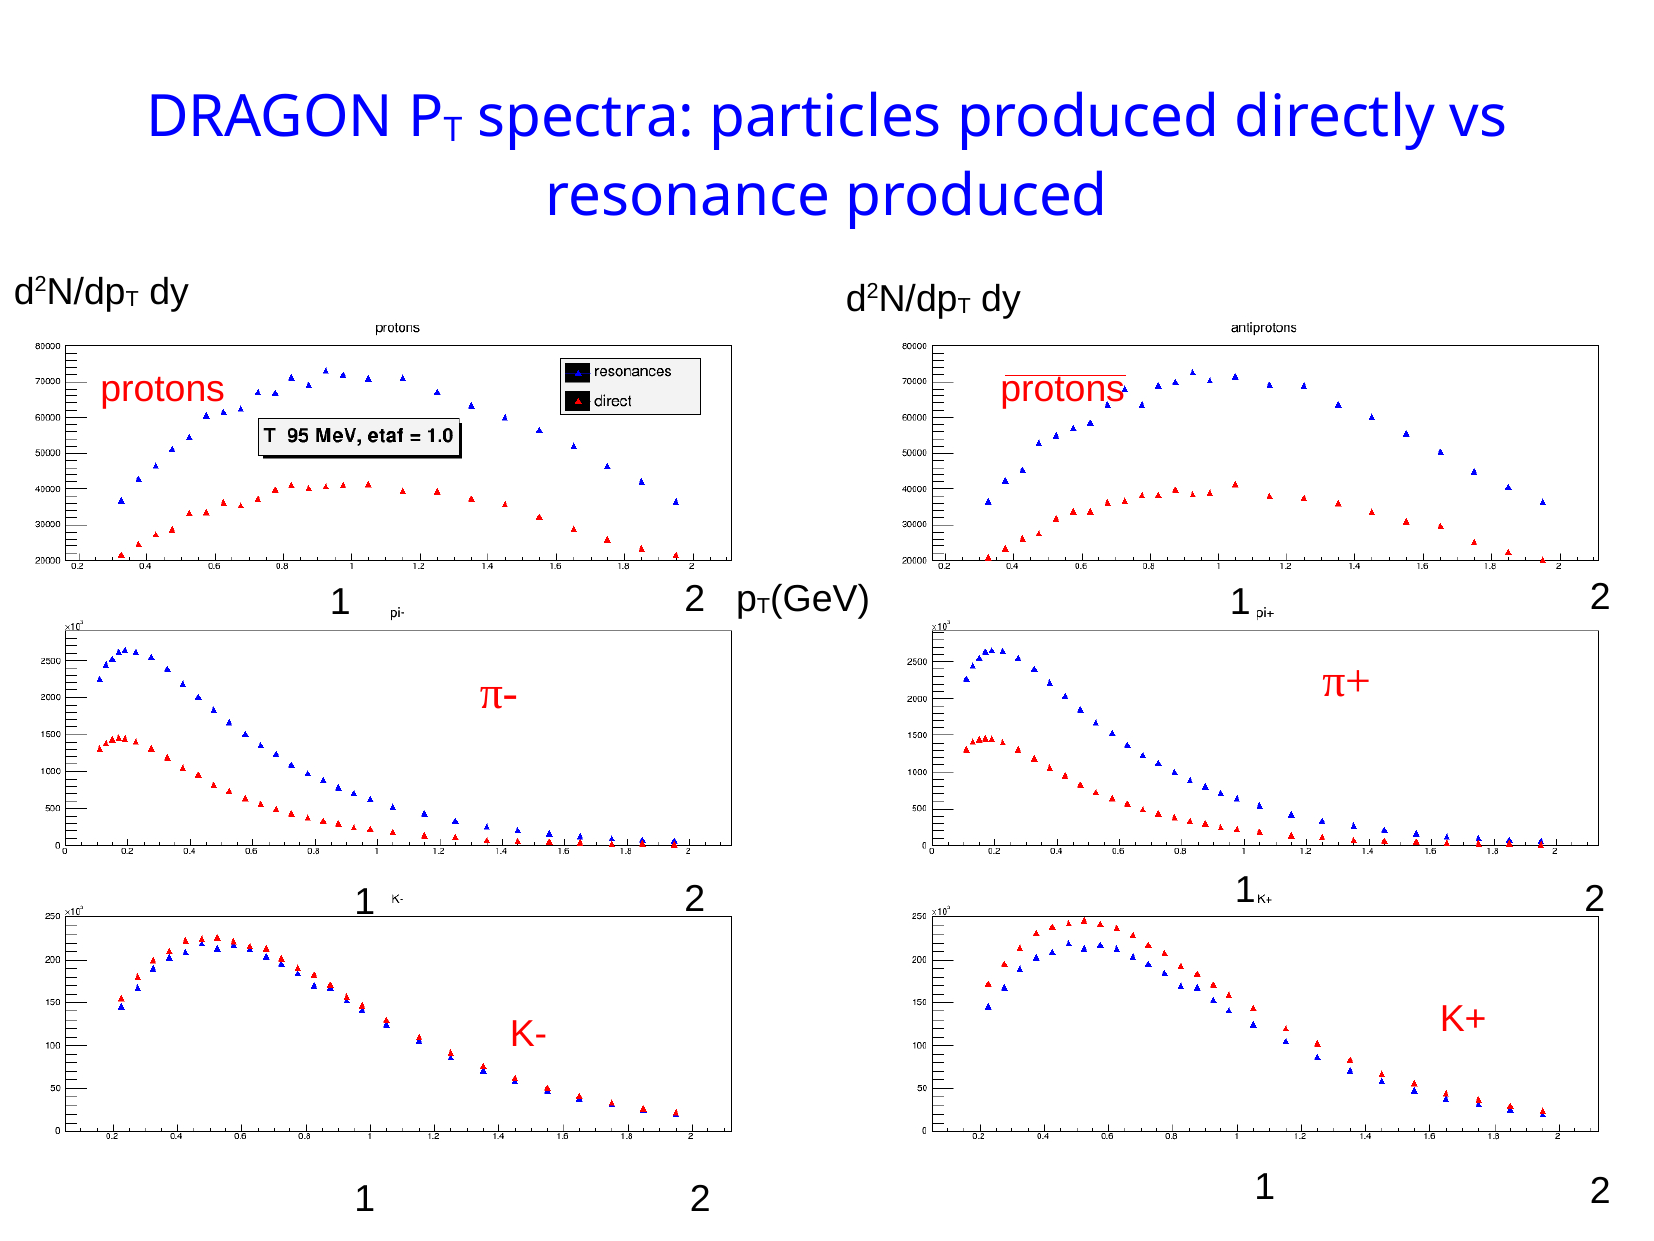

# DRAGON PT spectra: particles produced directly vs resonance produced
d2N/dpT dy
d2N/dpT dy
protons
protons
2
2
pT(GeV)
1
1
π+
π-
1
2
2
1
K+
K-
1
2
1
2